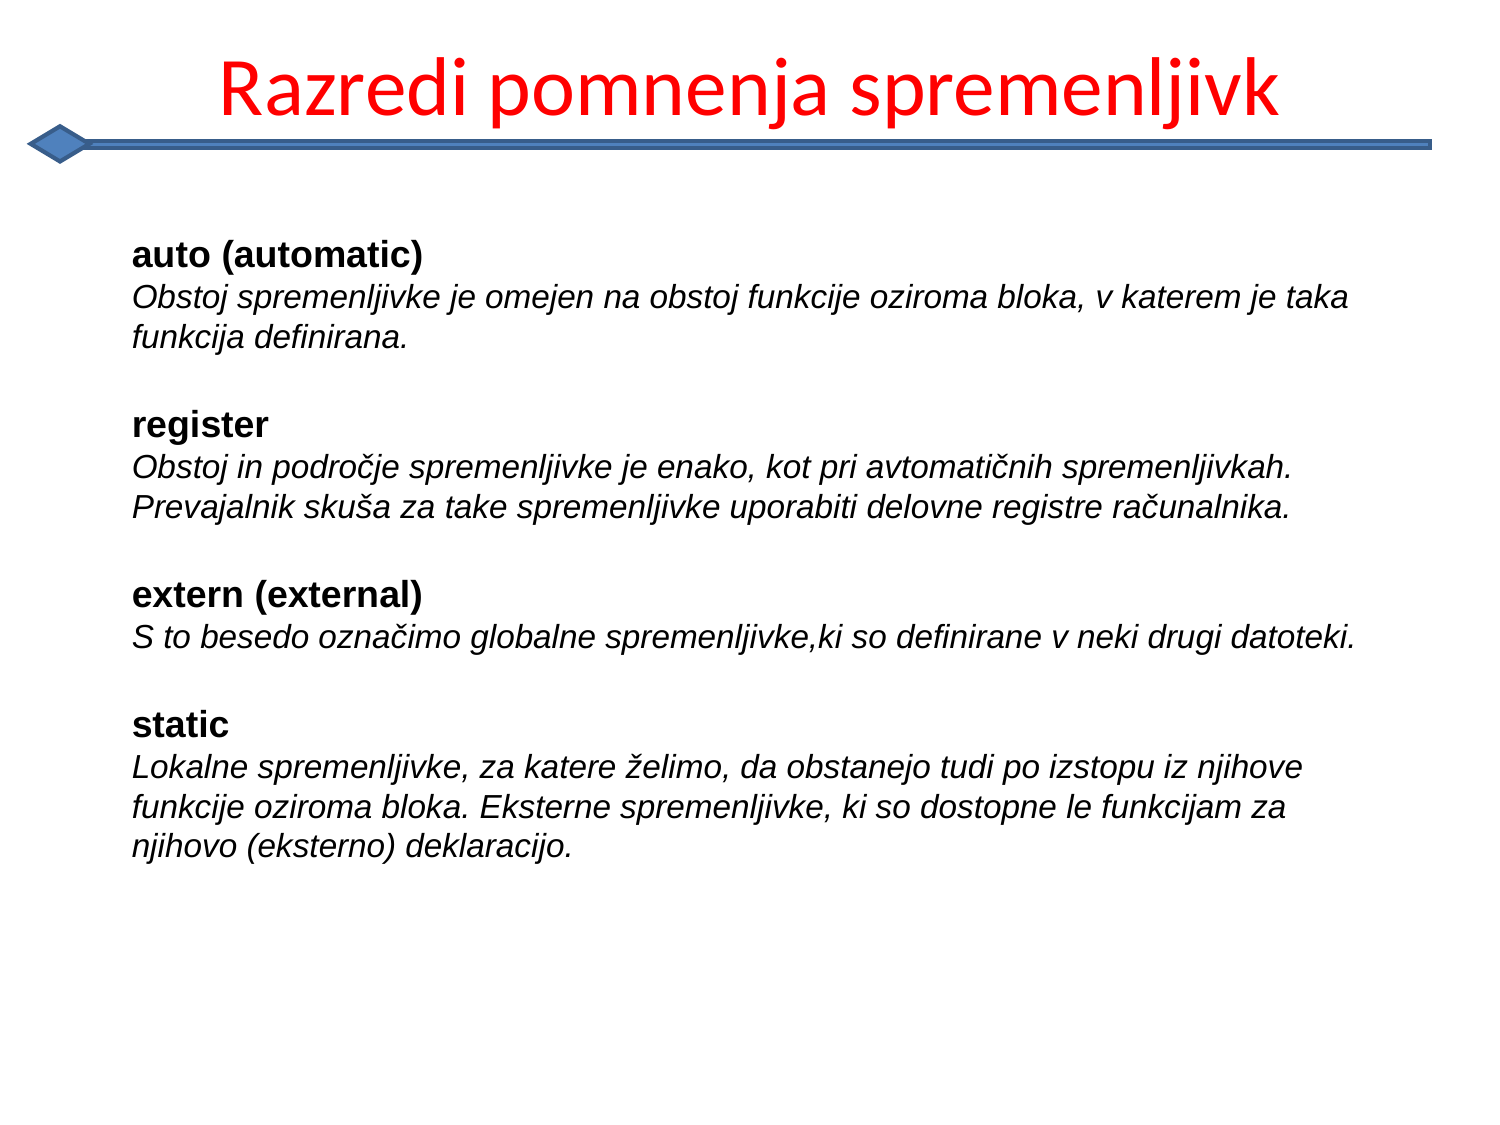

# Razredi pomnenja spremenljivk
auto (automatic)
Obstoj spremenljivke je omejen na obstoj funkcije oziroma bloka, v katerem je taka funkcija definirana.
register
Obstoj in področje spremenljivke je enako, kot pri avtomatičnih spremenljivkah. Prevajalnik skuša za take spremenljivke uporabiti delovne registre računalnika.
extern (external)
S to besedo označimo globalne spremenljivke,ki so definirane v neki drugi datoteki.
static
Lokalne spremenljivke, za katere želimo, da obstanejo tudi po izstopu iz njihove funkcije oziroma bloka. Eksterne spremenljivke, ki so dostopne le funkcijam za njihovo (eksterno) deklaracijo.